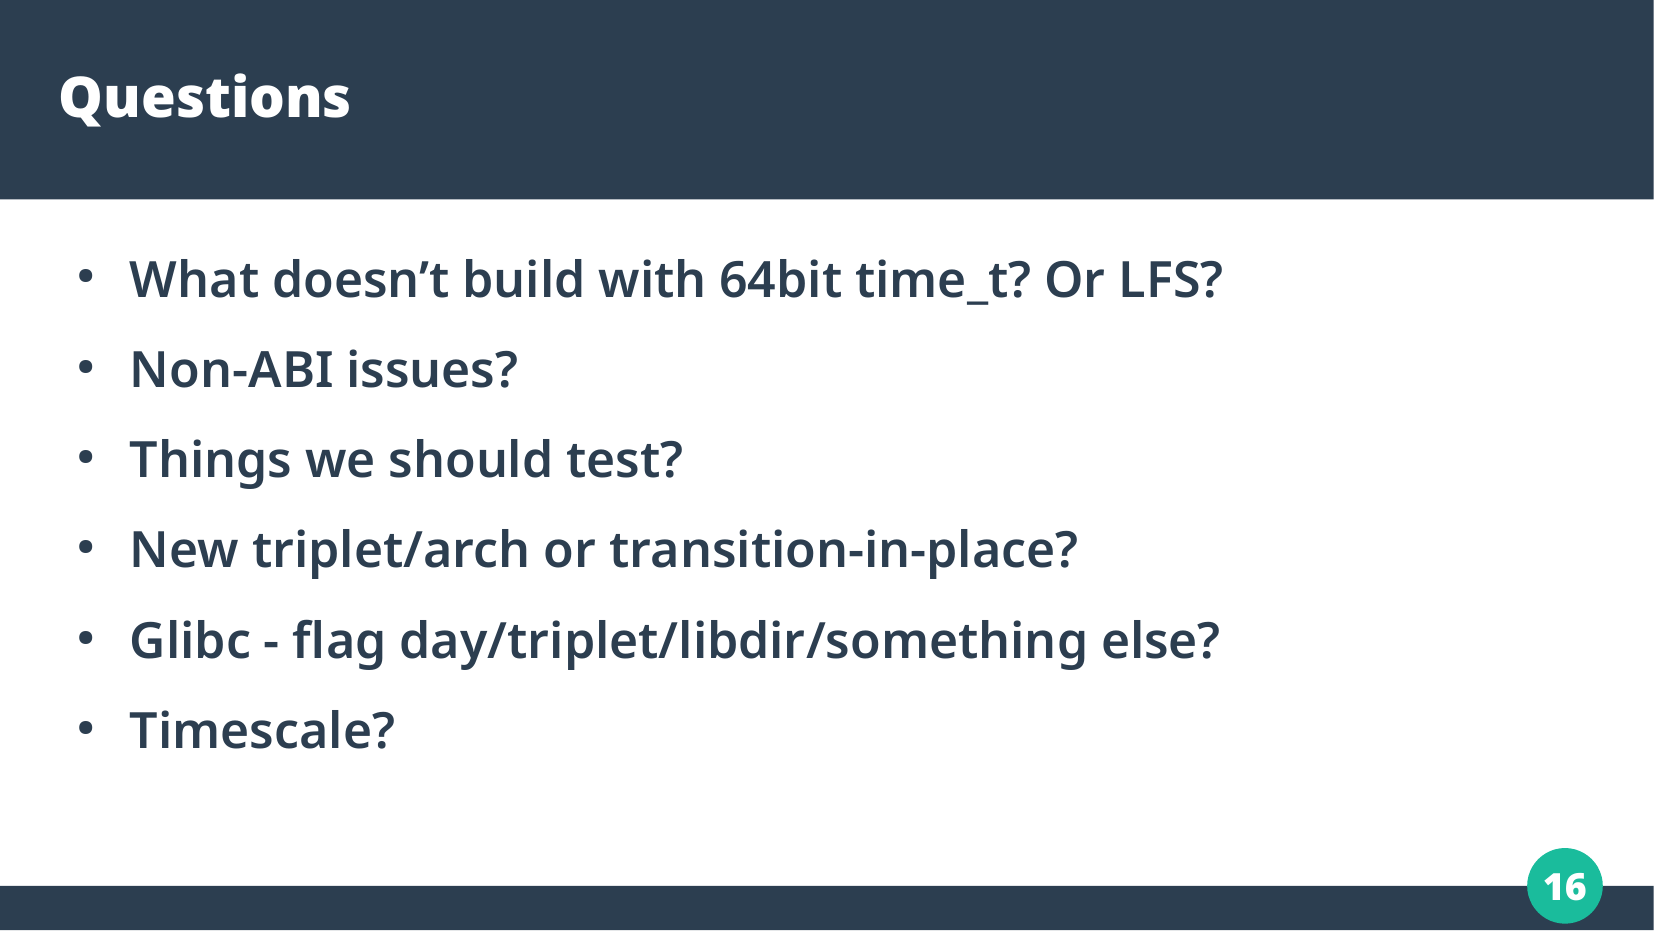

# Questions
What doesn’t build with 64bit time_t? Or LFS?
Non-ABI issues?
Things we should test?
New triplet/arch or transition-in-place?
Glibc - flag day/triplet/libdir/something else?
Timescale?